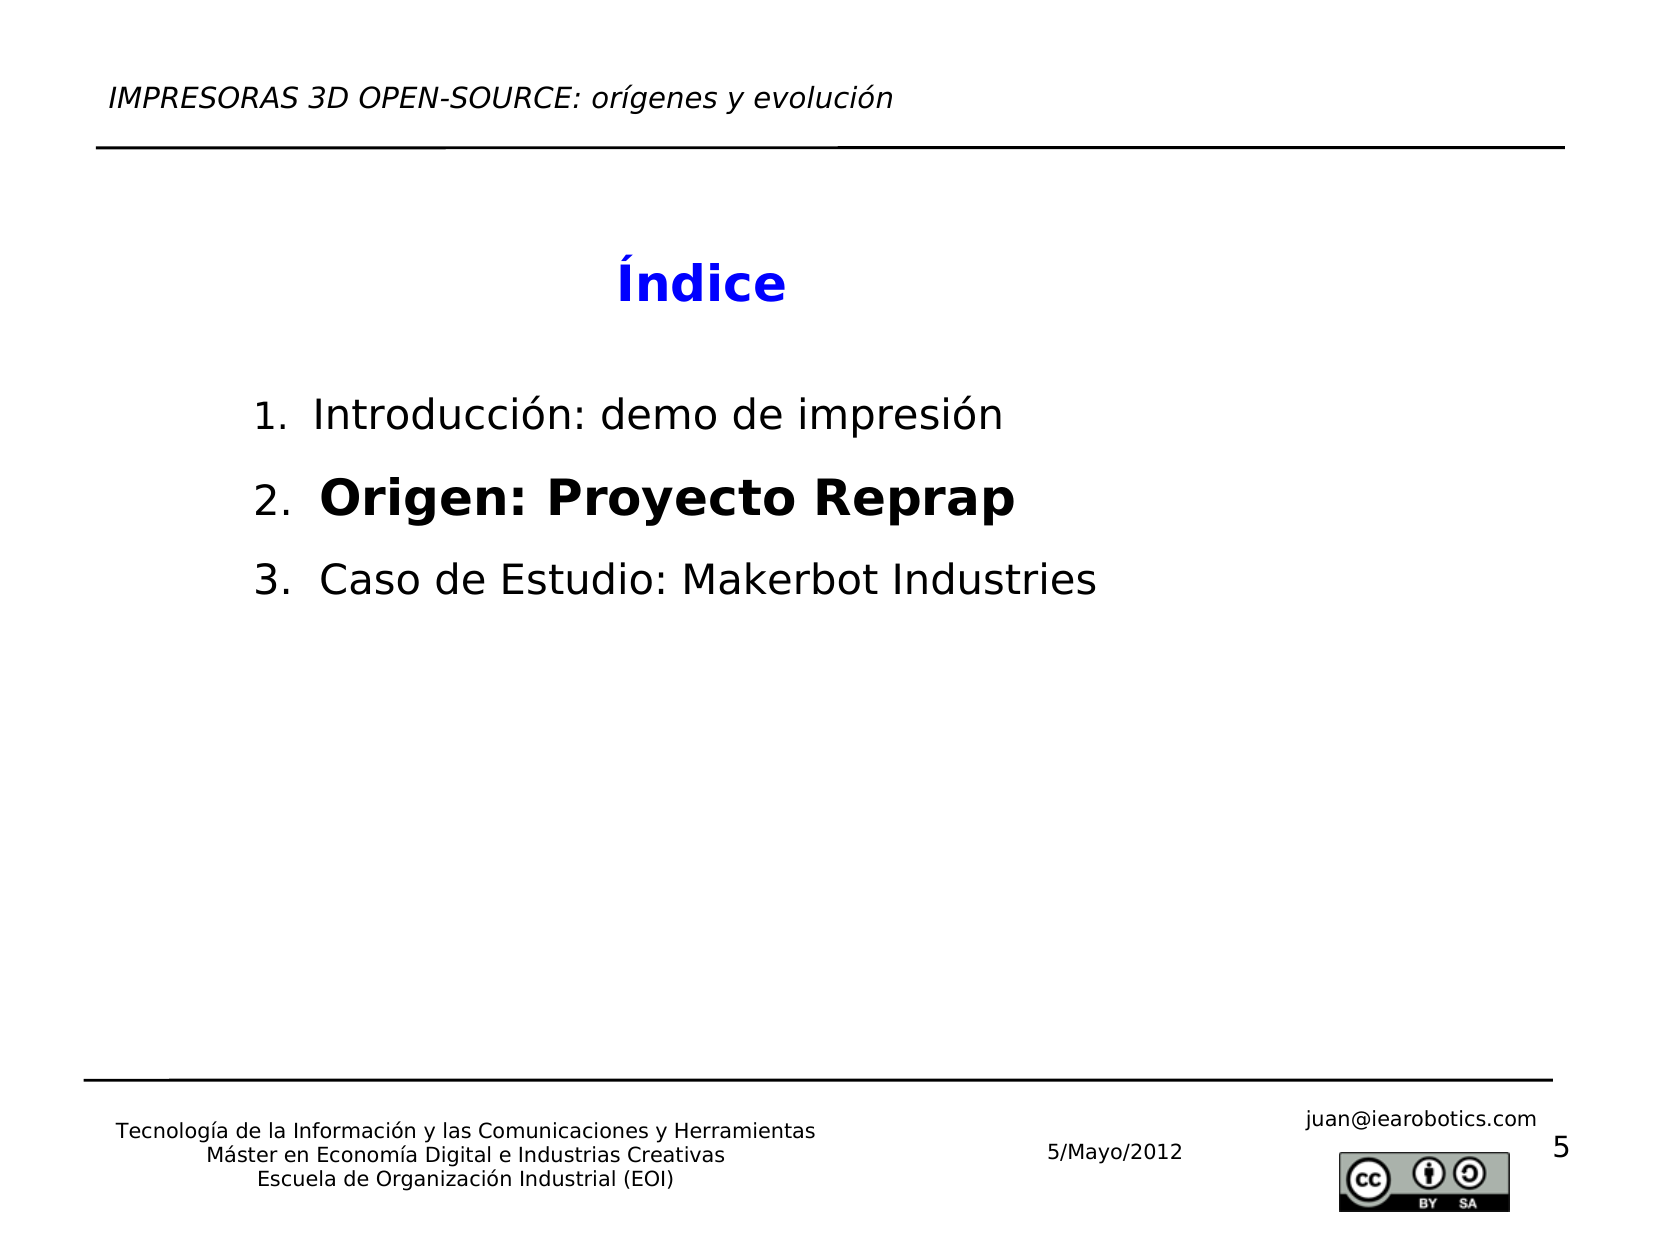

IMPRESORAS 3D OPEN-SOURCE: orígenes y evolución
Índice
 Introducción: demo de impresión
 Origen: Proyecto Reprap
 Caso de Estudio: Makerbot Industries
juan@iearobotics.com
Tecnología de la Información y las Comunicaciones y Herramientas
Máster en Economía Digital e Industrias Creativas
Escuela de Organización Industrial (EOI)
5
5/Mayo/2012